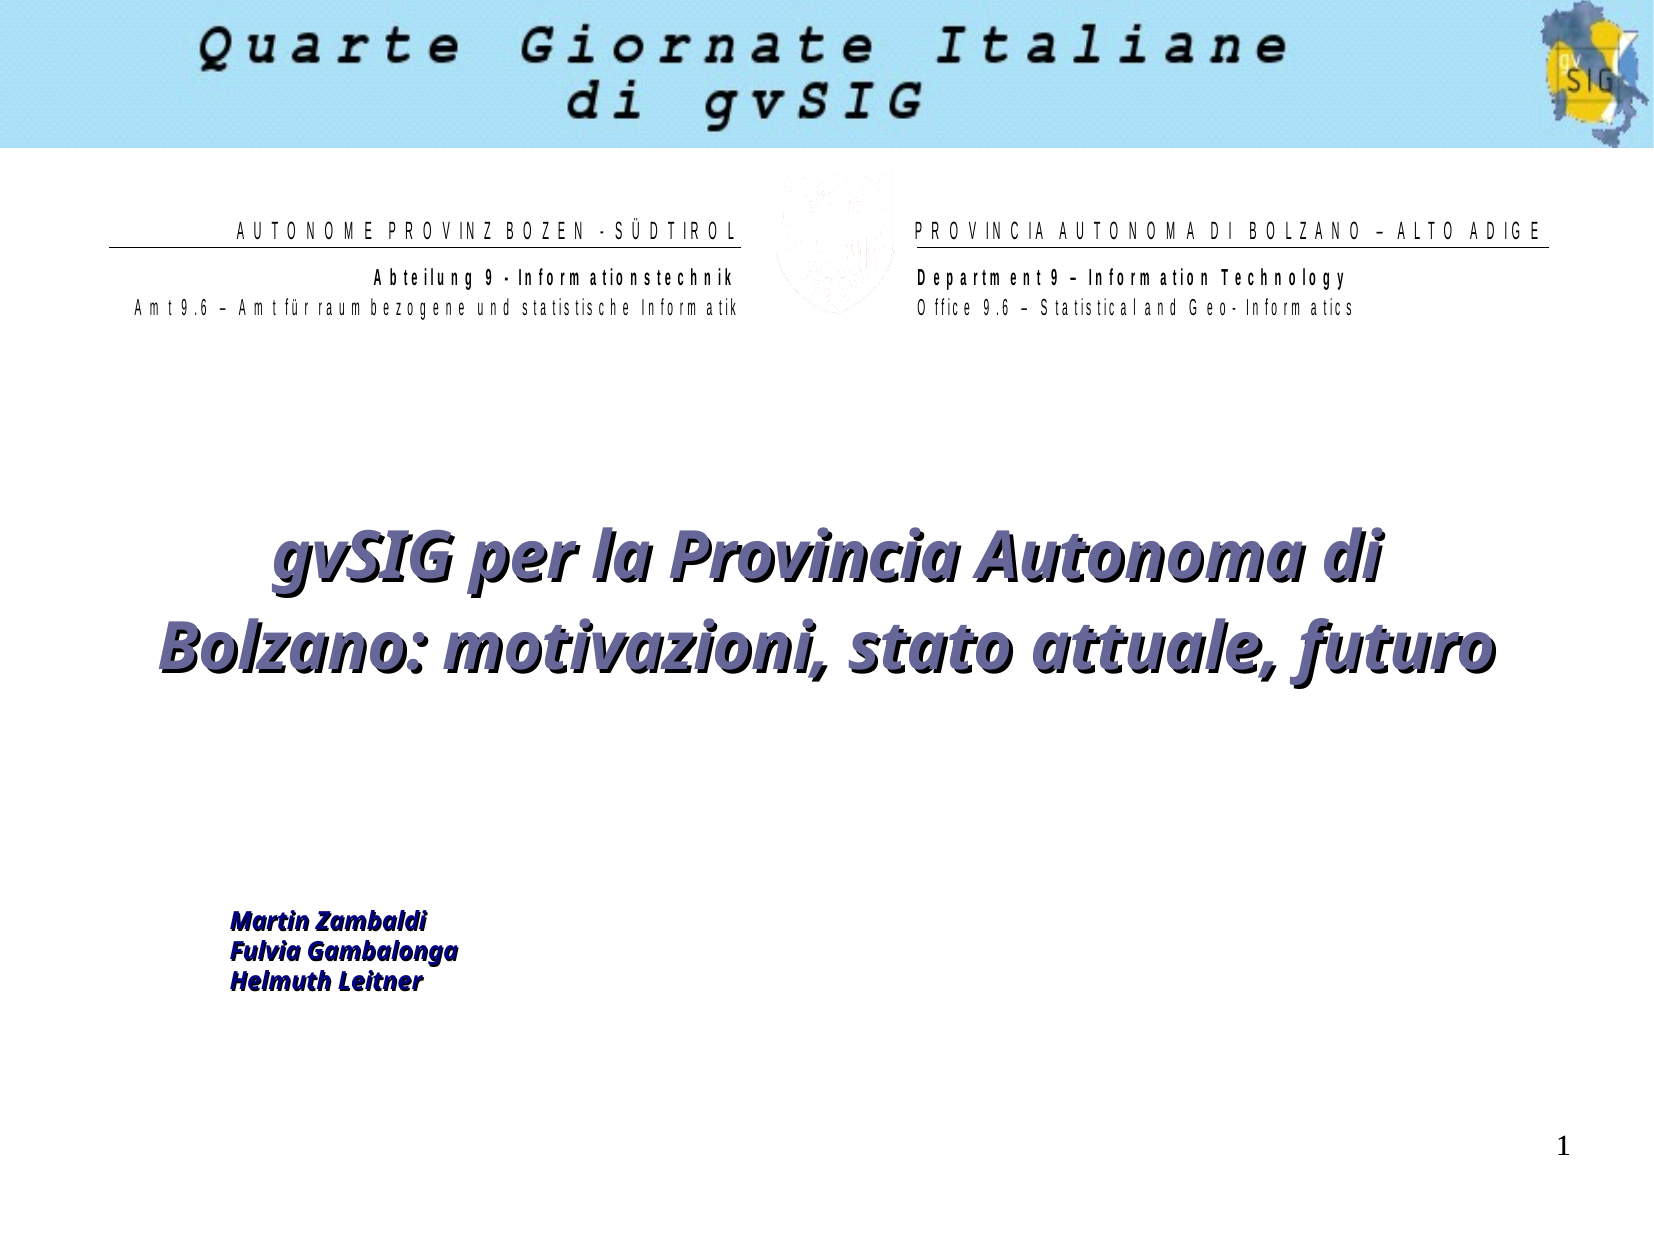

gvSIG per la Provincia Autonoma di Bolzano: motivazioni, stato attuale, futuro
Martin Zambaldi
Fulvia Gambalonga
Helmuth Leitner